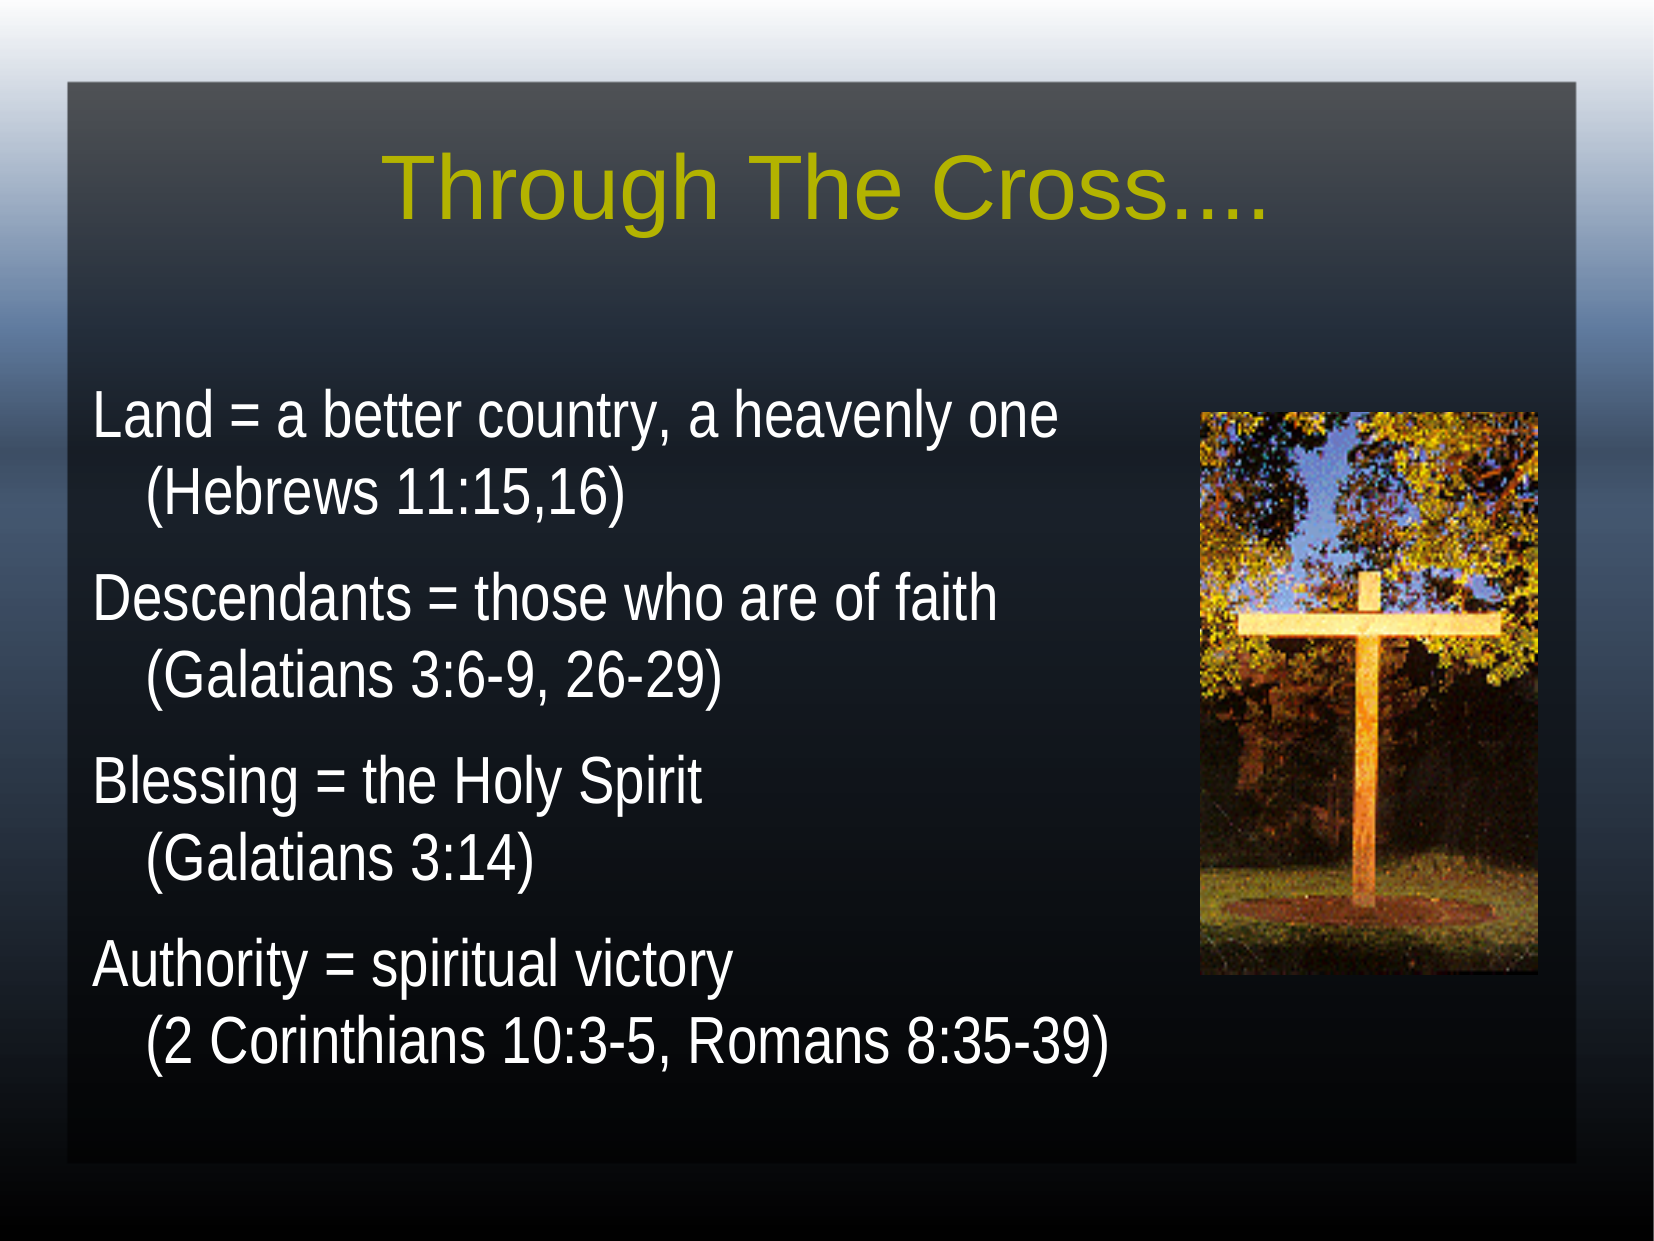

# Through The Cross....
Land = a better country, a heavenly one (Hebrews 11:15,16)
Descendants = those who are of faith (Galatians 3:6-9, 26-29)
Blessing = the Holy Spirit
(Galatians 3:14)
Authority = spiritual victory
(2 Corinthians 10:3-5, Romans 8:35-39)